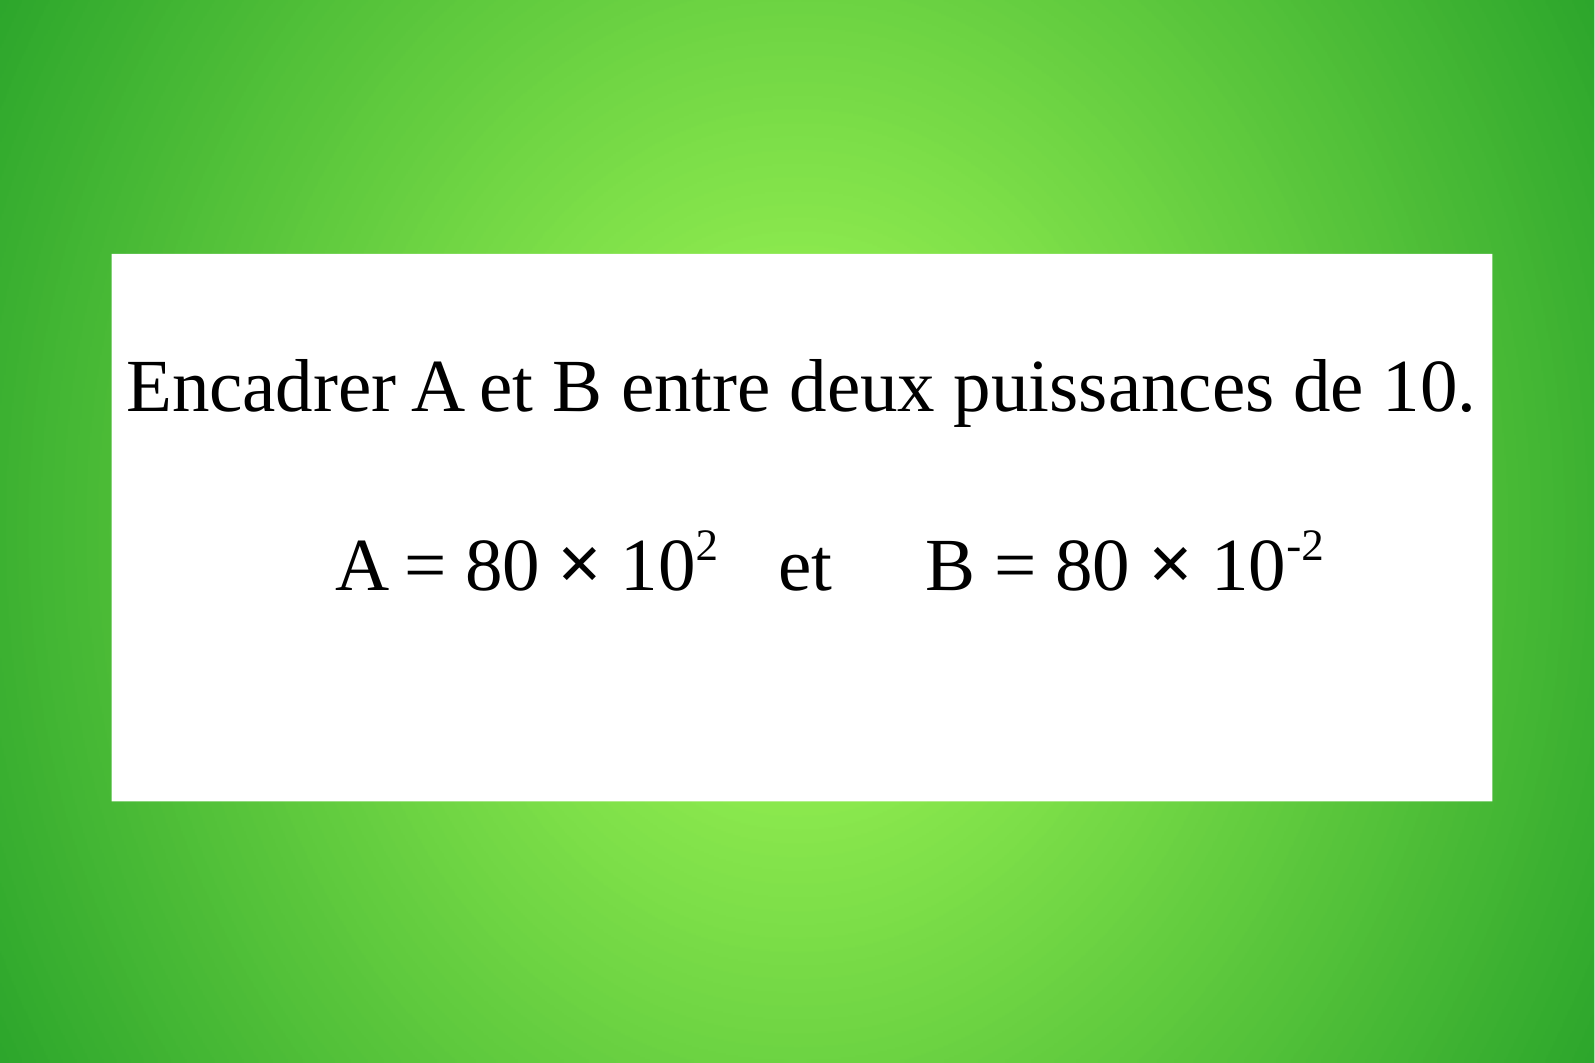

Encadrer A et B entre deux puissances de 10.
	A = 80 × 102 	et 		B = 80 × 10-2